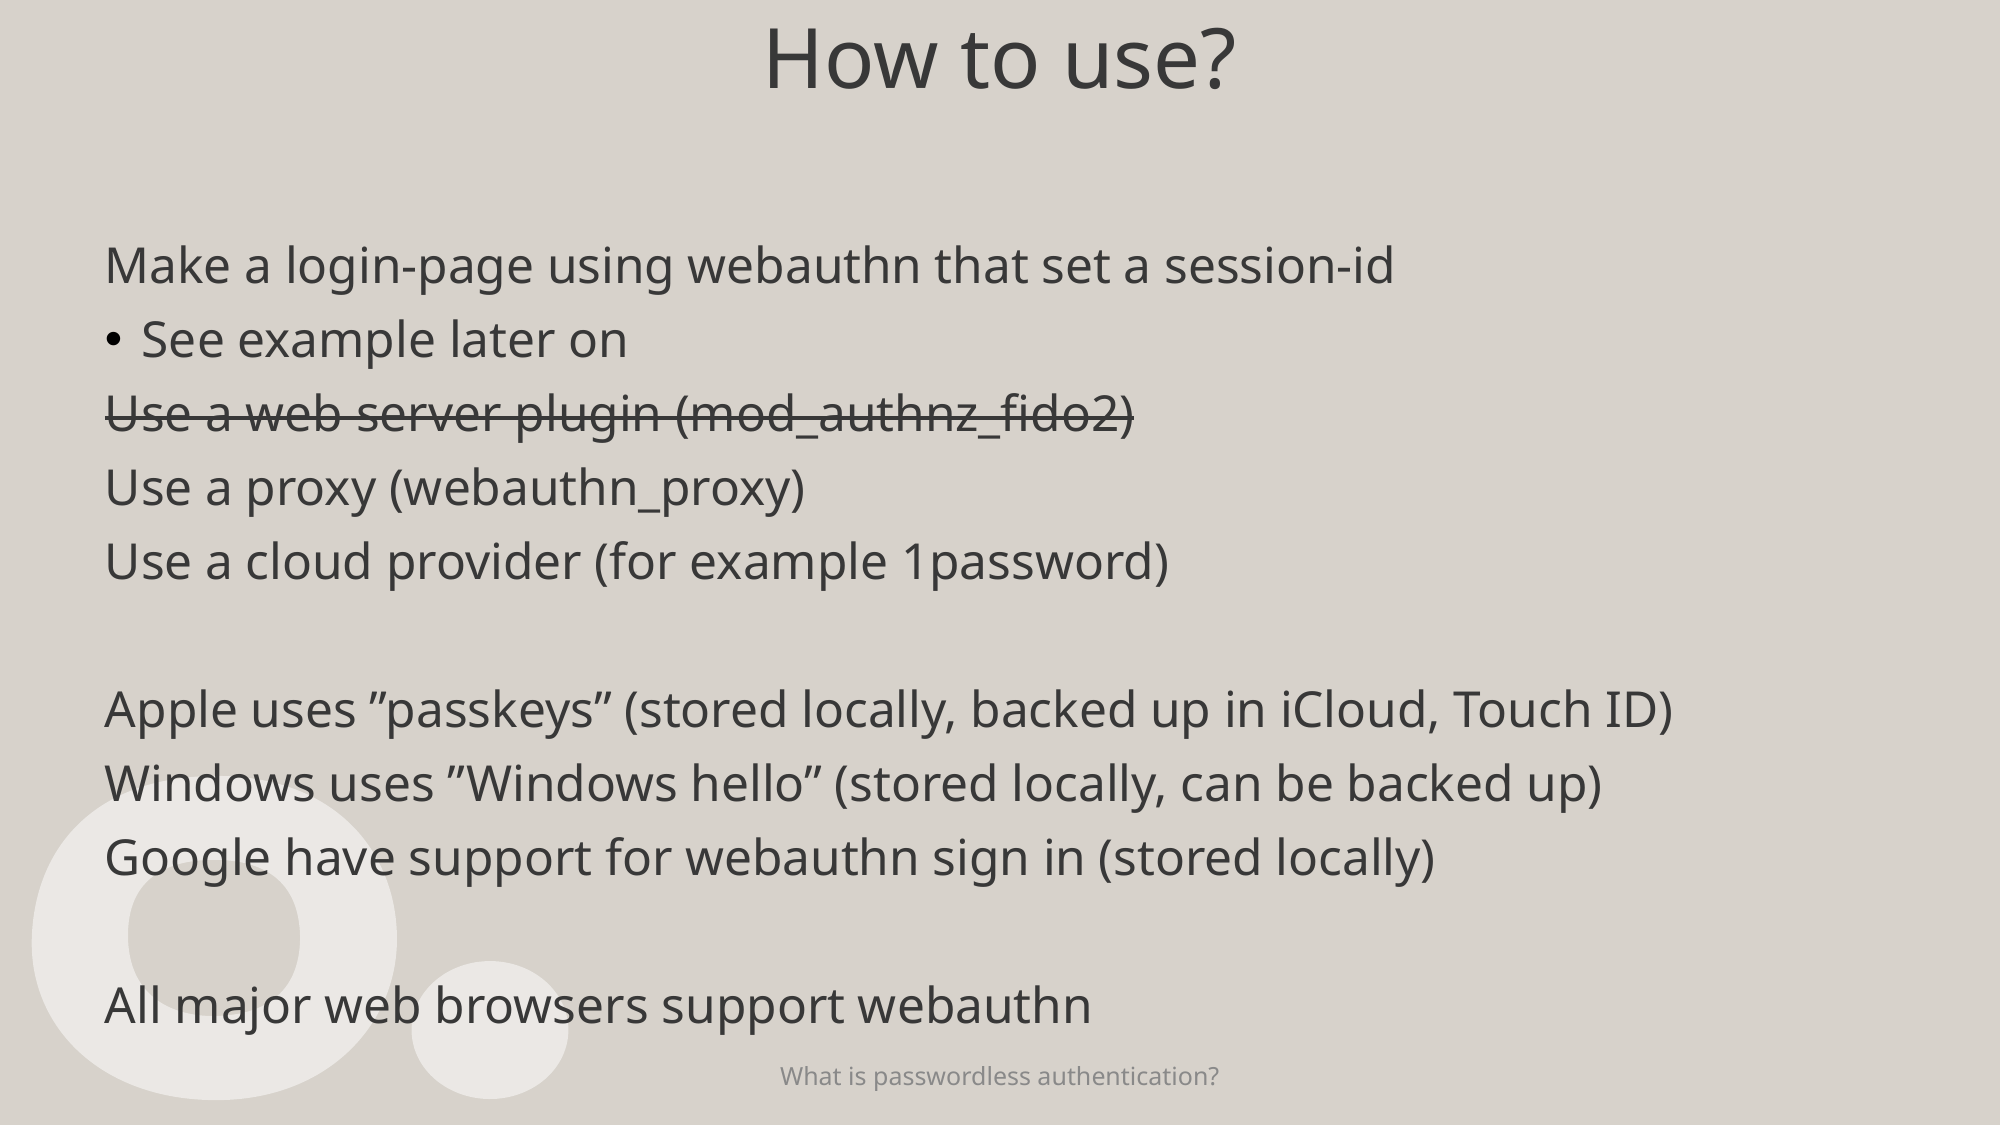

How to use?
# Make a login-page using webauthn that set a session-id
See example later on
Use a web server plugin (mod_authnz_fido2)
Use a proxy (webauthn_proxy)
Use a cloud provider (for example 1password)
Apple uses ”passkeys” (stored locally, backed up in iCloud, Touch ID)
Windows uses ”Windows hello” (stored locally, can be backed up)
Google have support for webauthn sign in (stored locally)
All major web browsers support webauthn
What is passwordless authentication?